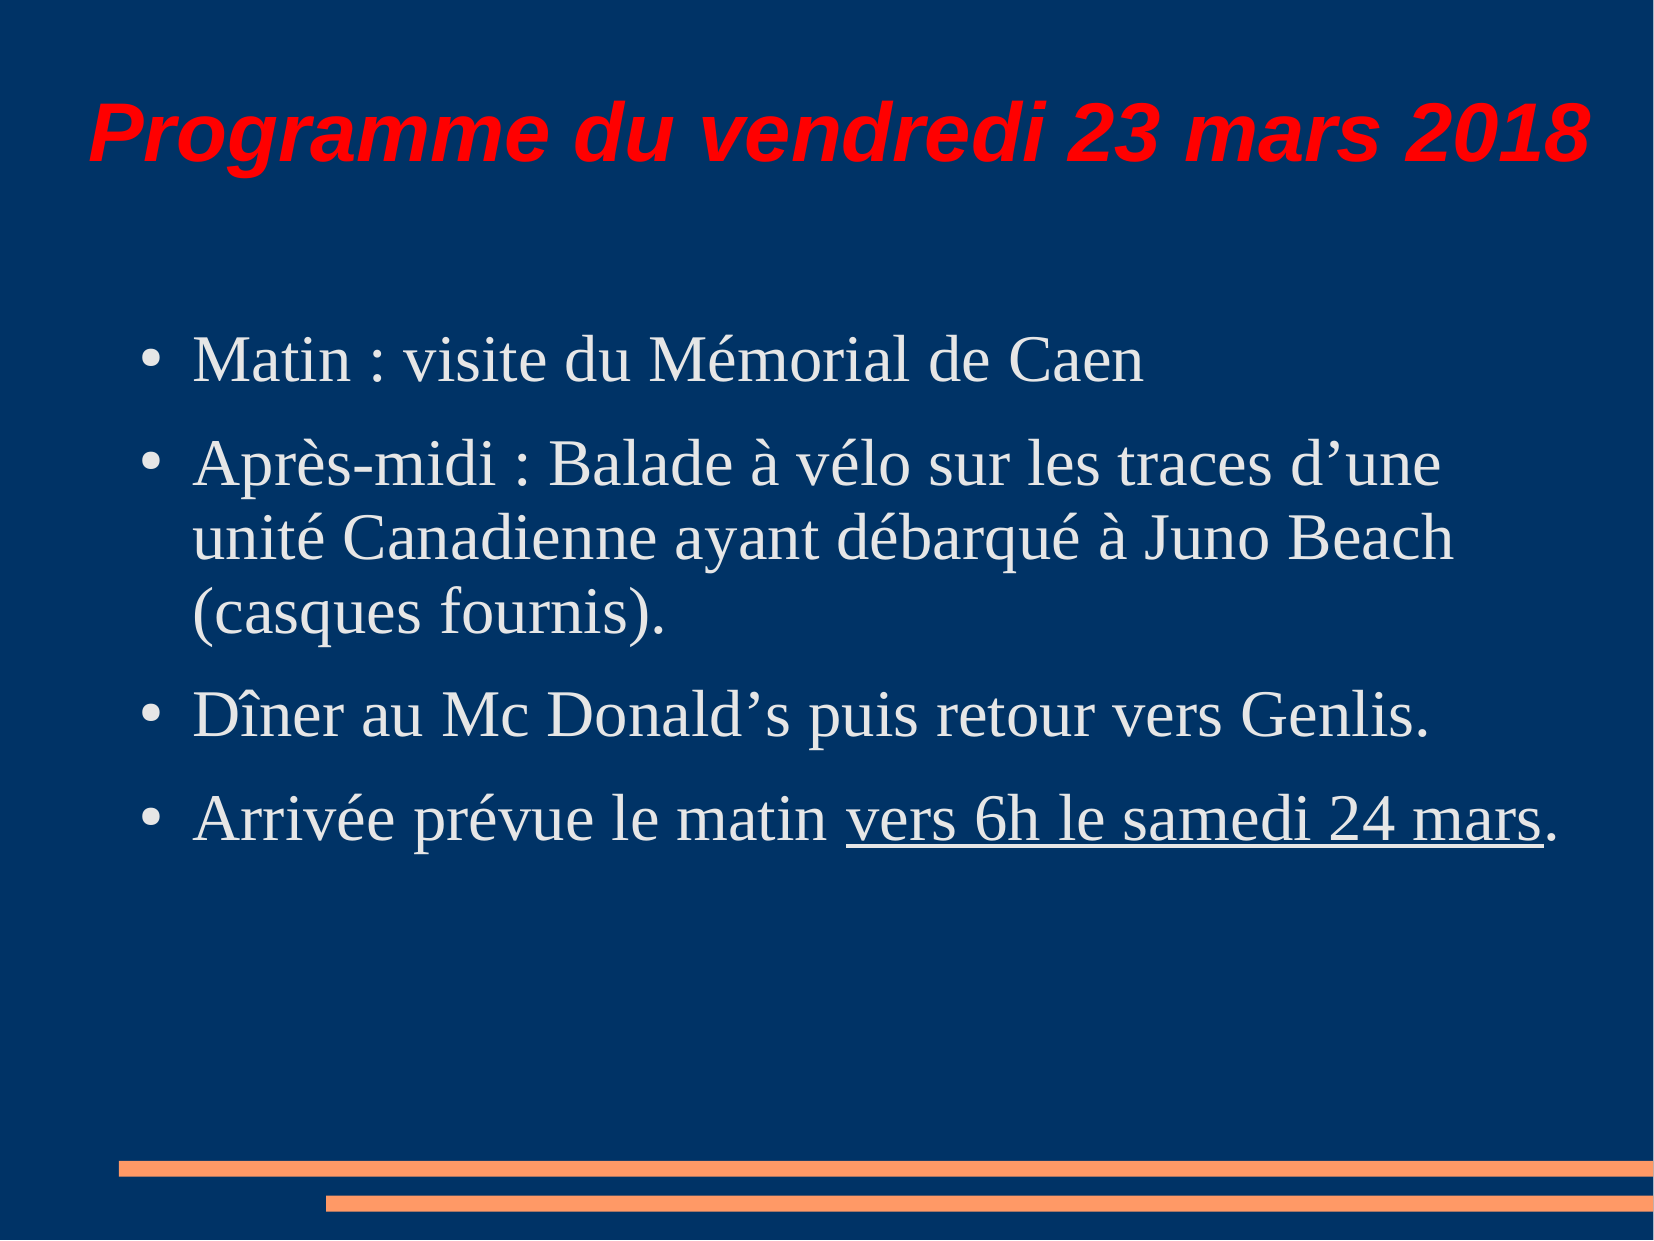

# Programme du vendredi 23 mars 2018
Matin : visite du Mémorial de Caen
Après-midi : Balade à vélo sur les traces d’une unité Canadienne ayant débarqué à Juno Beach (casques fournis).
Dîner au Mc Donald’s puis retour vers Genlis.
Arrivée prévue le matin vers 6h le samedi 24 mars.